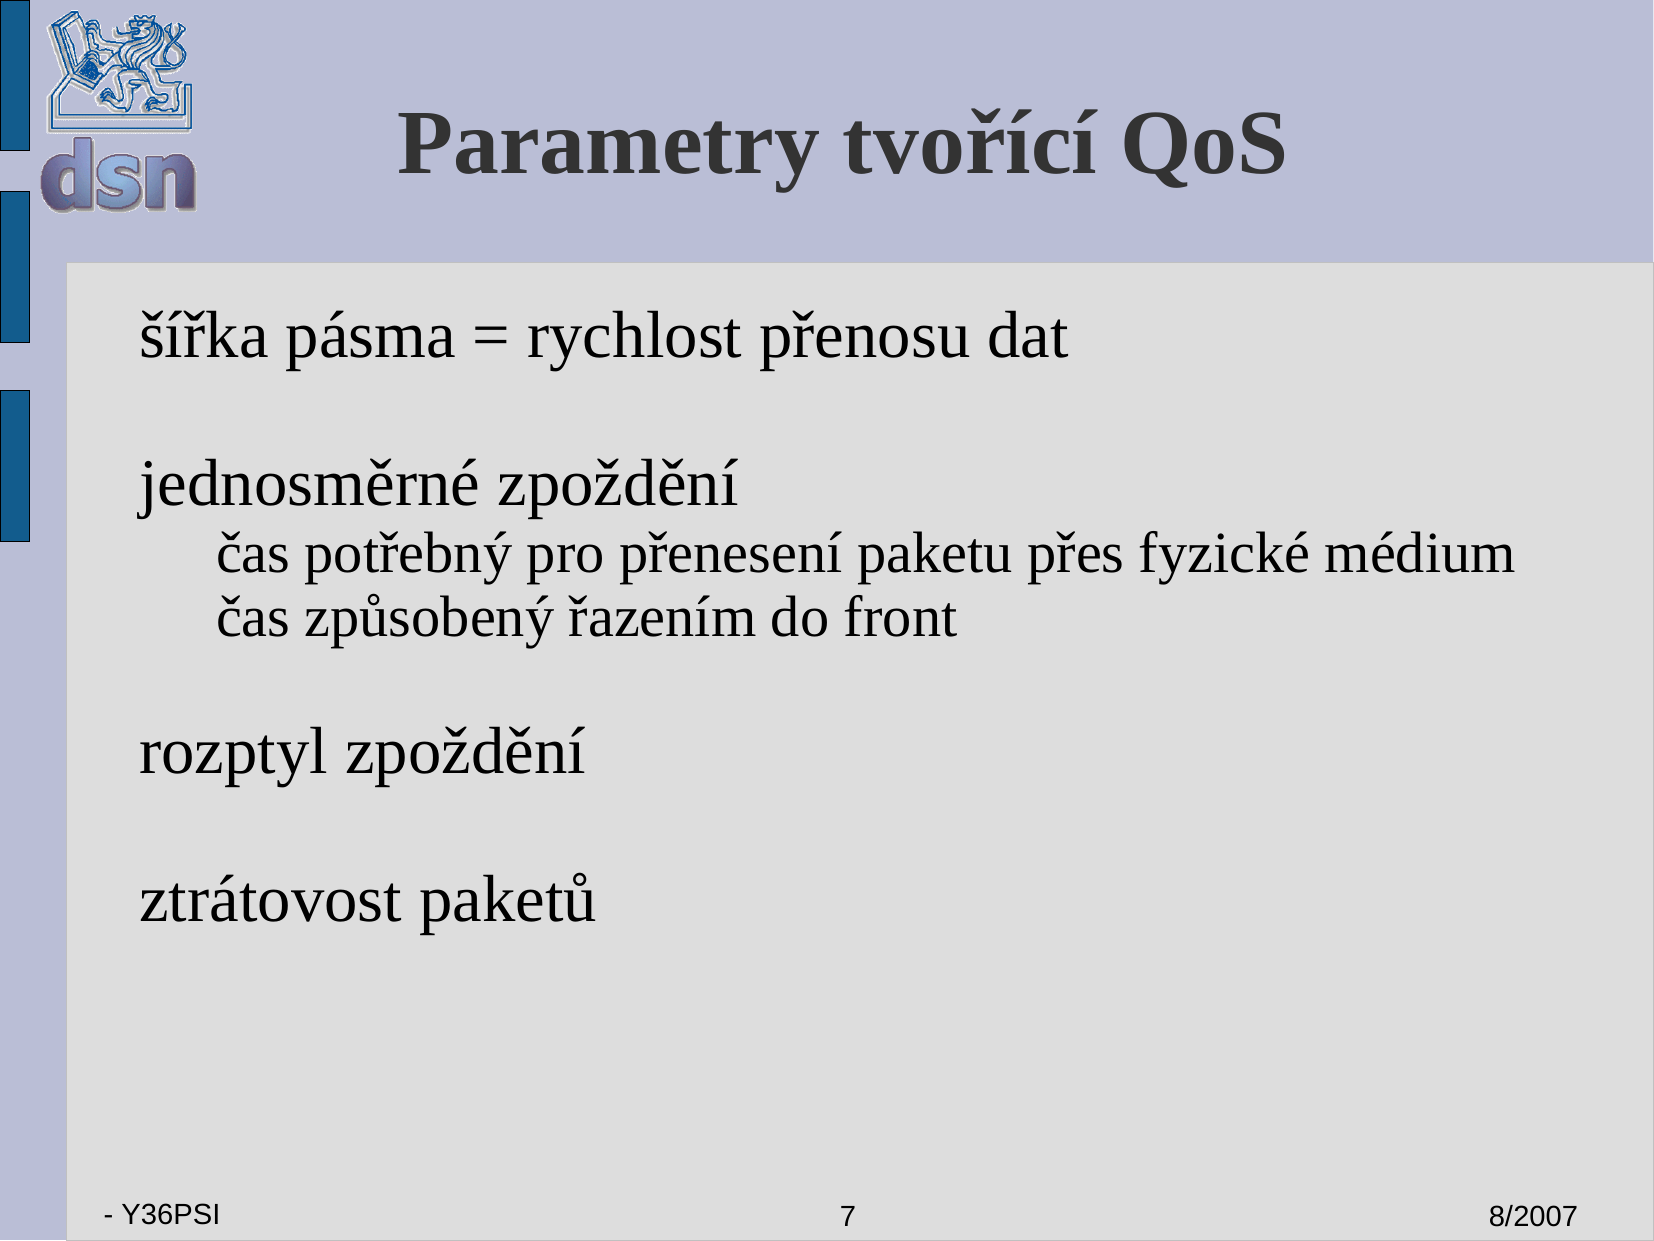

# Parametry tvořící QoS
šířka pásma = rychlost přenosu dat
jednosměrné zpoždění
čas potřebný pro přenesení paketu přes fyzické médium
čas způsobený řazením do front
rozptyl zpoždění
ztrátovost paketů